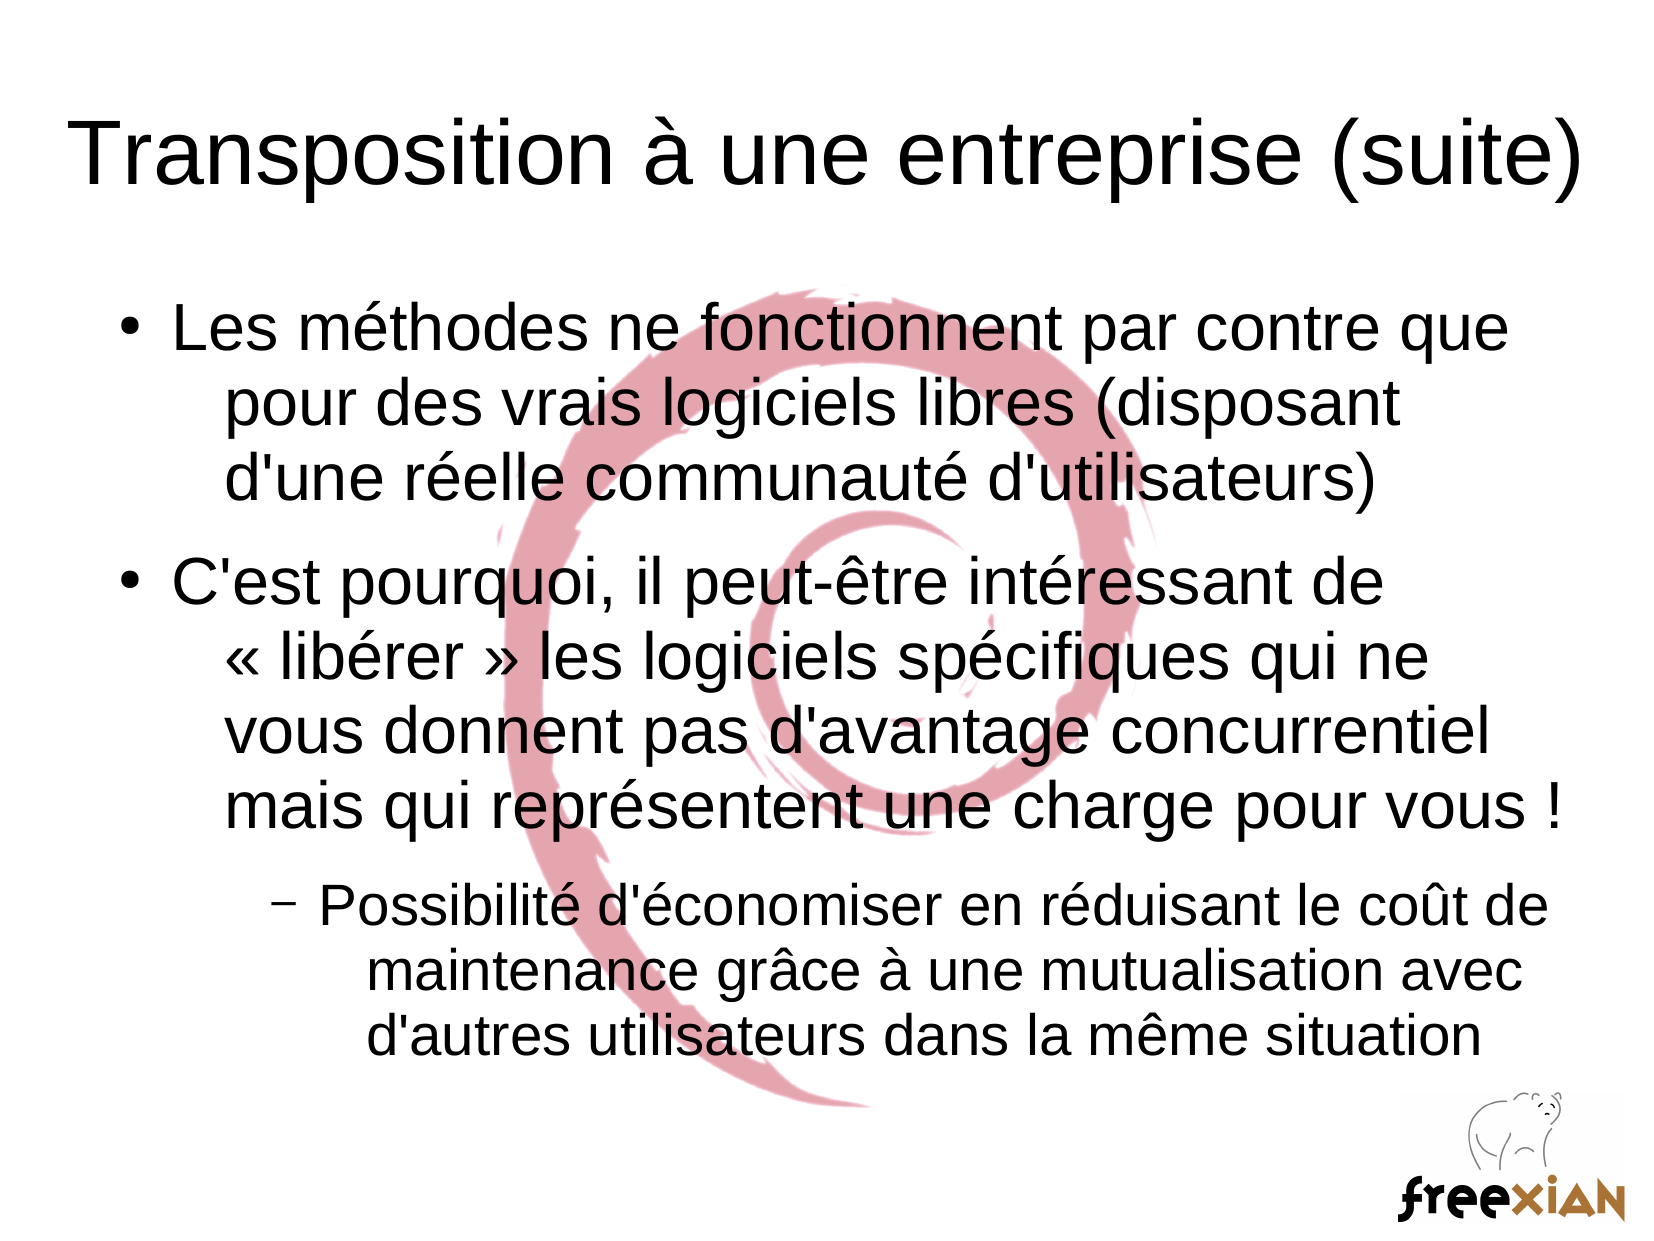

# Transposition à une entreprise (suite)
Les méthodes ne fonctionnent par contre que pour des vrais logiciels libres (disposant d'une réelle communauté d'utilisateurs)
C'est pourquoi, il peut-être intéressant de « libérer » les logiciels spécifiques qui ne vous donnent pas d'avantage concurrentiel mais qui représentent une charge pour vous !
Possibilité d'économiser en réduisant le coût de maintenance grâce à une mutualisation avec d'autres utilisateurs dans la même situation